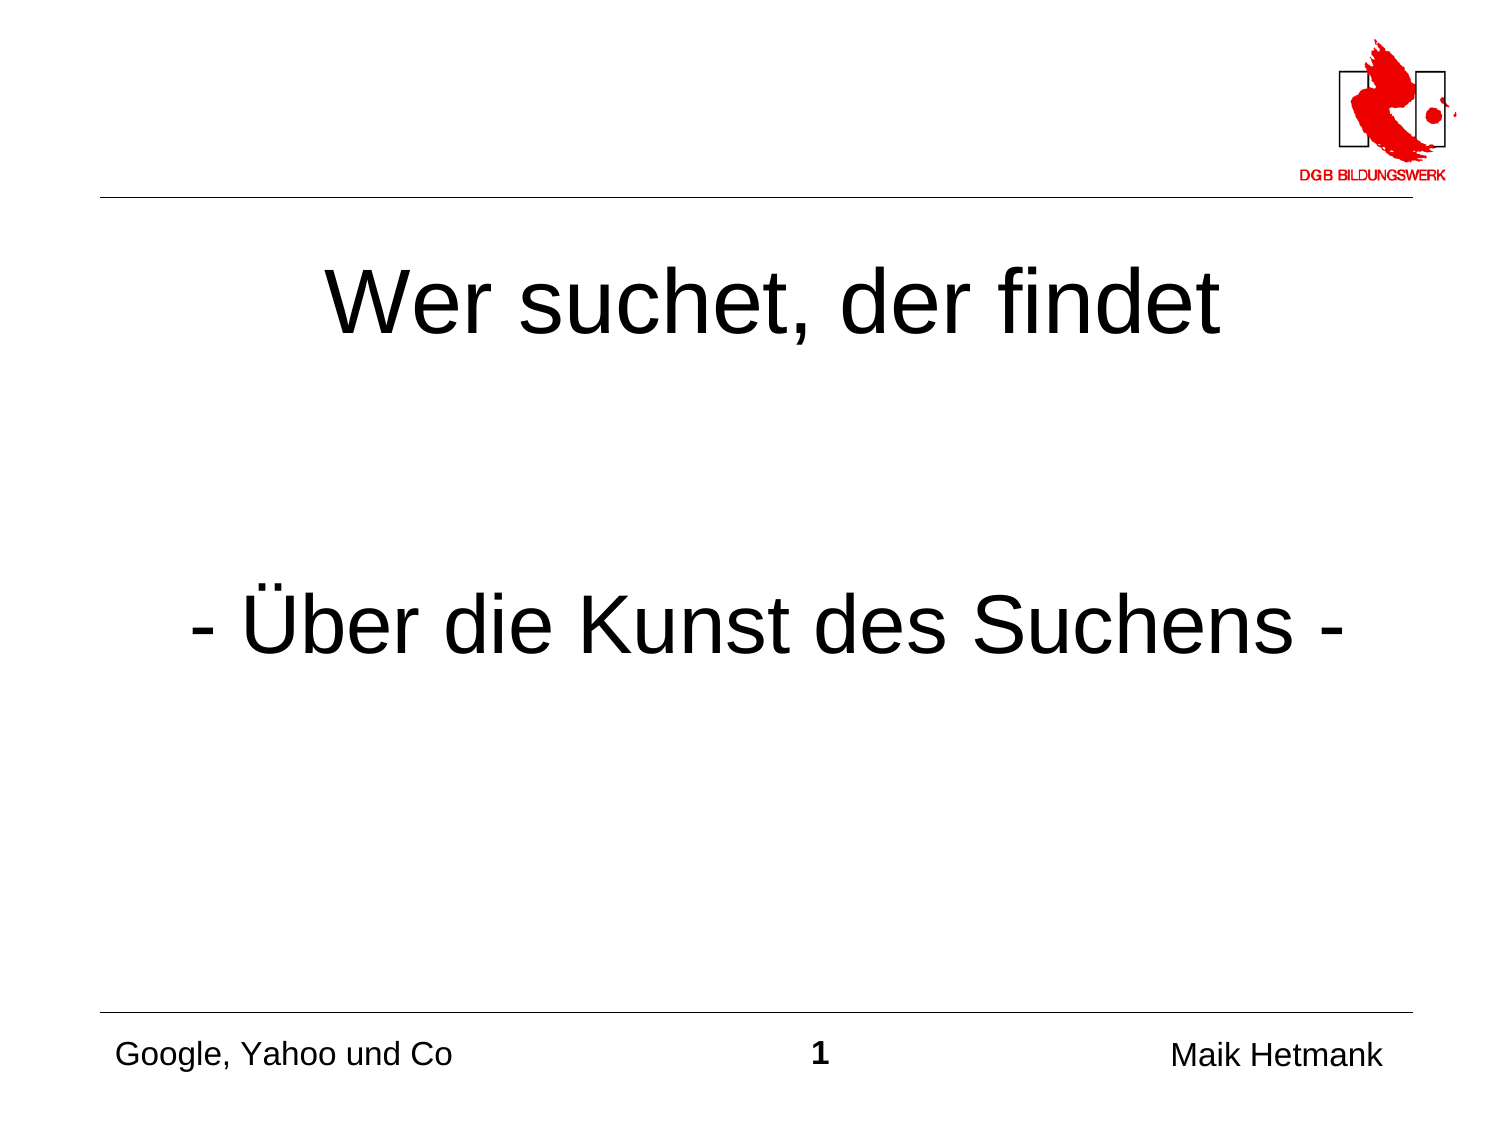

# Wer suchet, der findet
- Über die Kunst des Suchens -